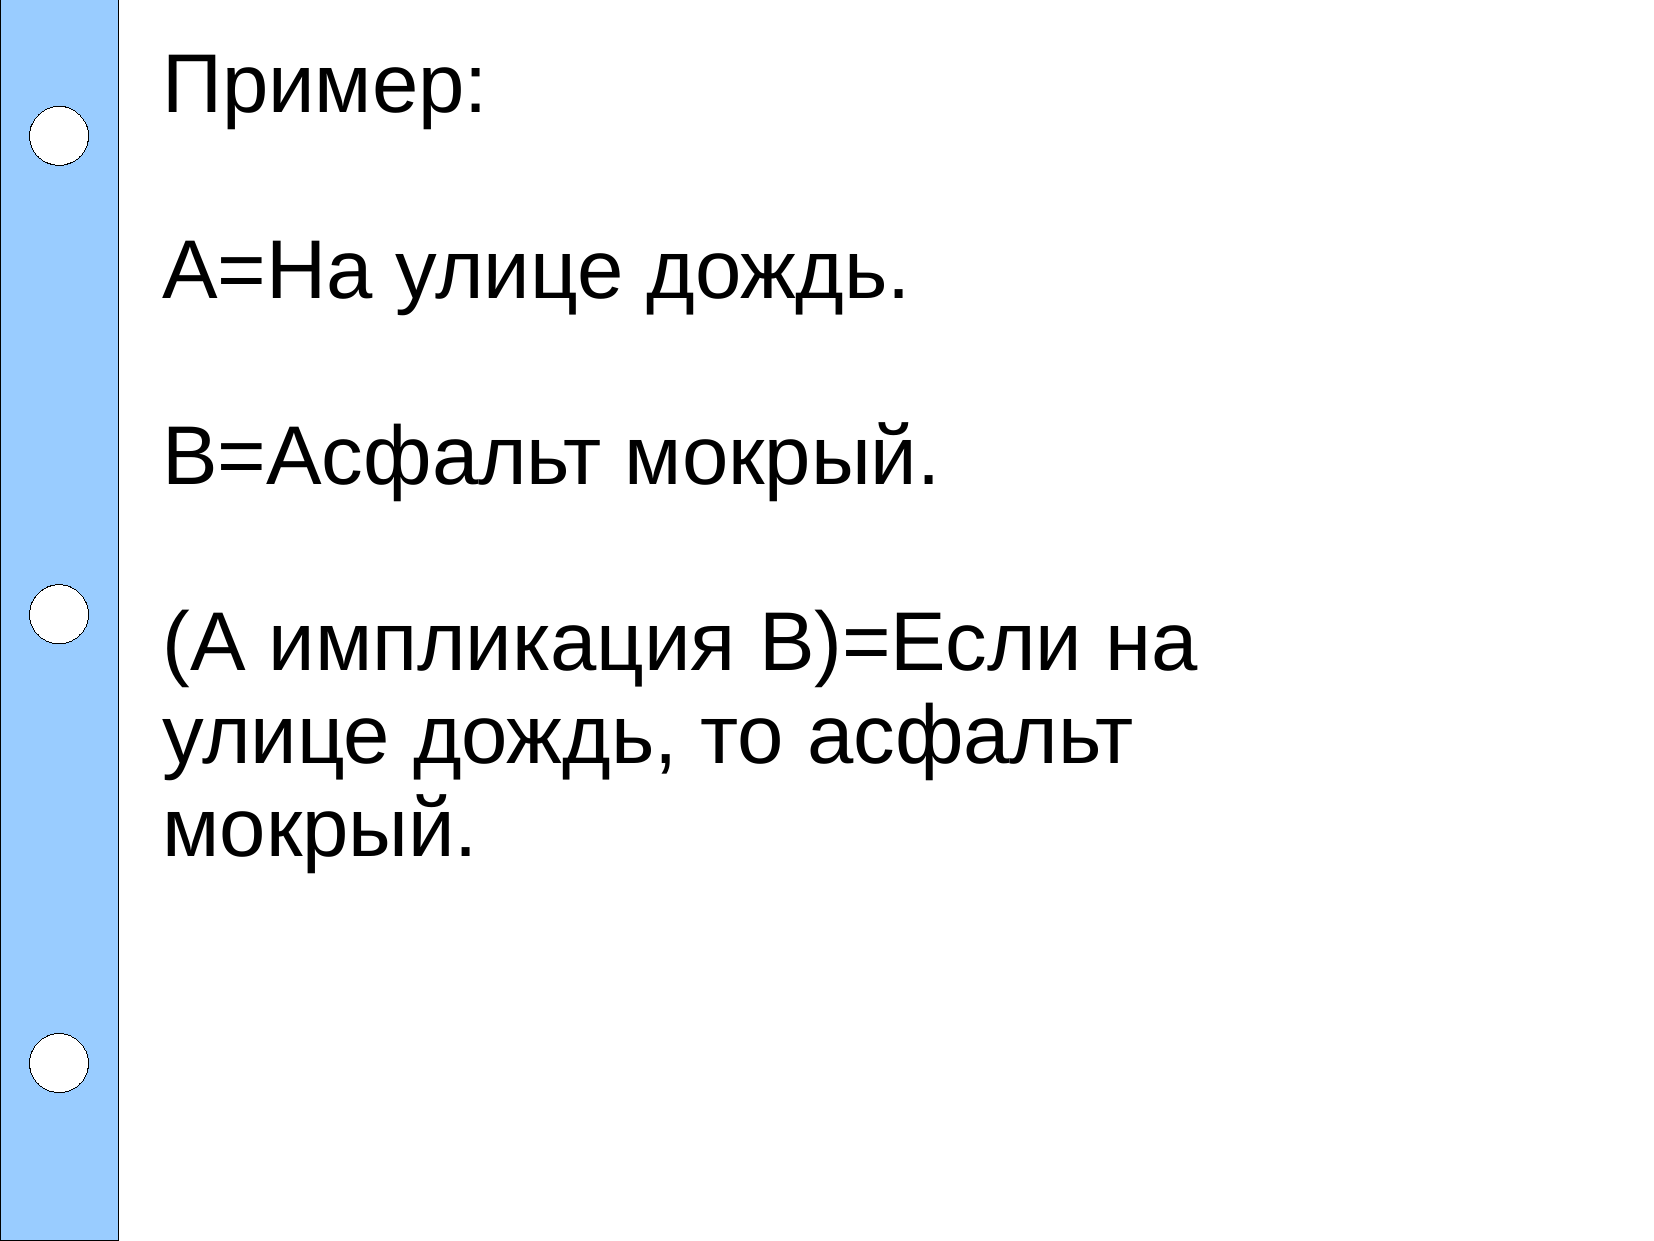

Пример:
А=На улице дождь.
В=Асфальт мокрый.
(А импликация В)=Если на улице дождь, то асфальт мокрый.